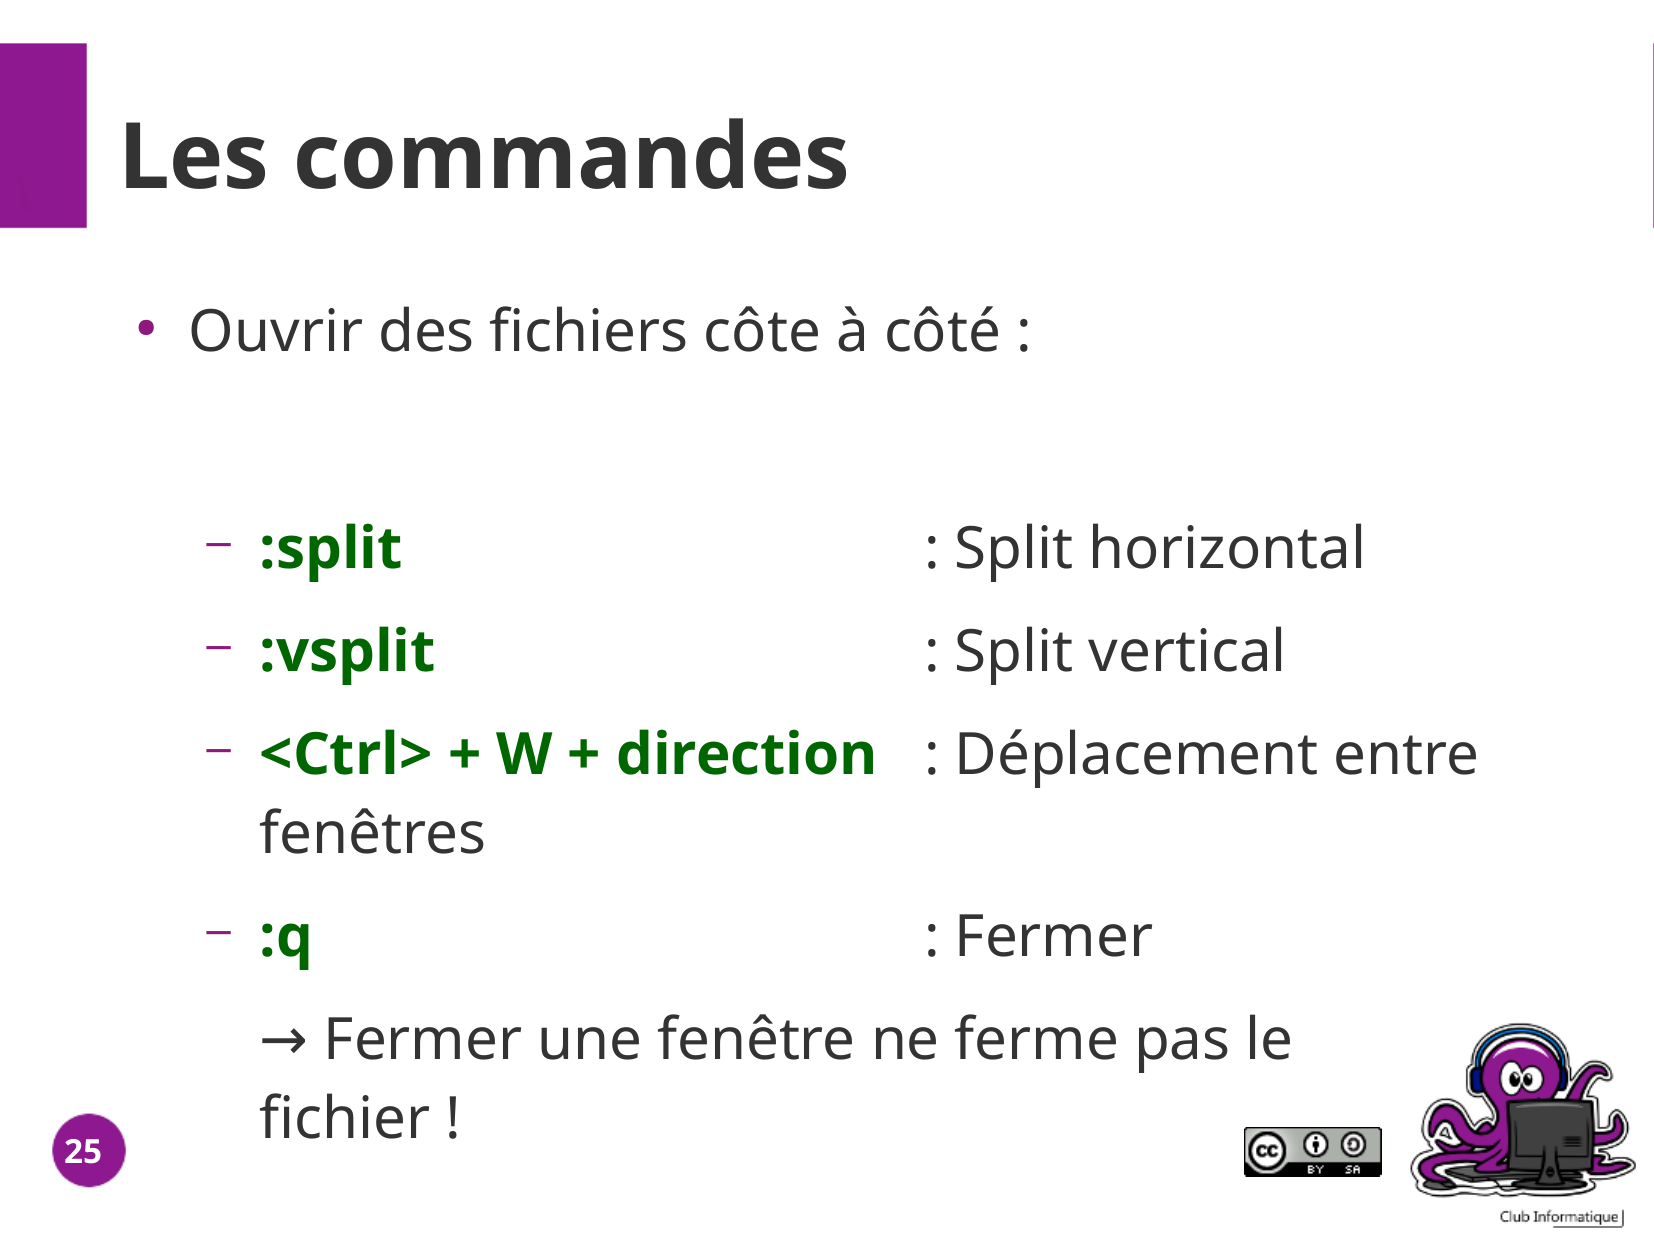

# Les commandes
Ouvrir des fichiers côte à côté :
:split			 				 	: Split horizontal
:vsplit		 					: Split vertical
<Ctrl> + W + direction  	: Déplacement entre fenêtres
:q									: Fermer
→ Fermer une fenêtre ne ferme pas le fichier !
25